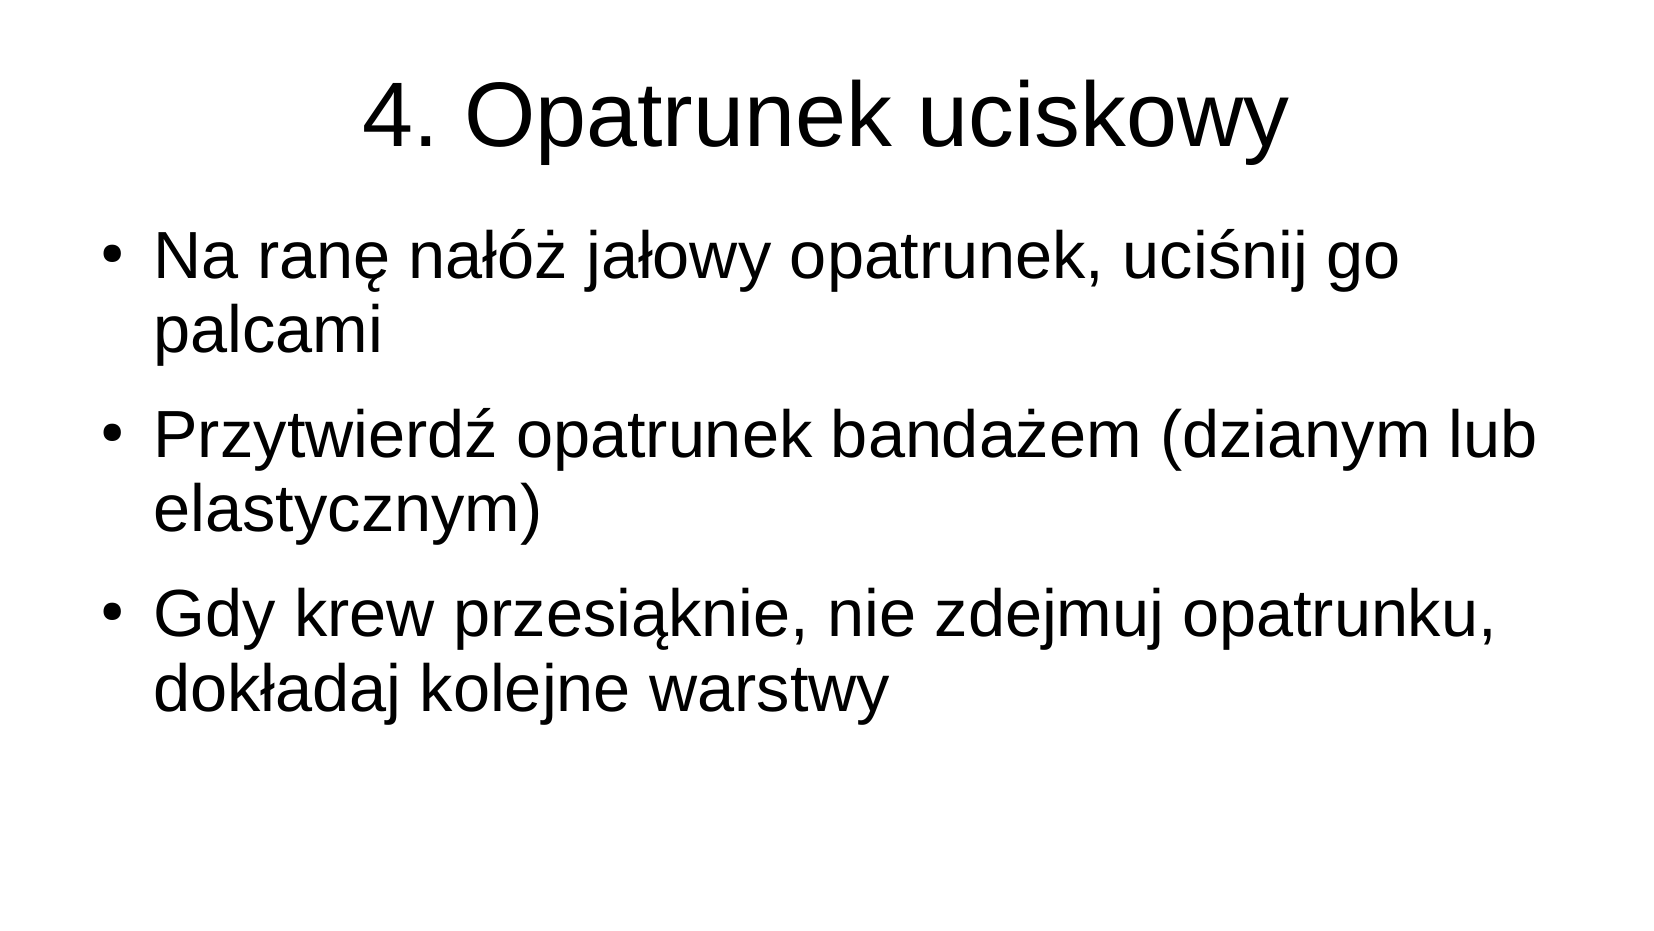

# 4. Opatrunek uciskowy
Na ranę nałóż jałowy opatrunek, uciśnij go palcami
Przytwierdź opatrunek bandażem (dzianym lub elastycznym)
Gdy krew przesiąknie, nie zdejmuj opatrunku, dokładaj kolejne warstwy